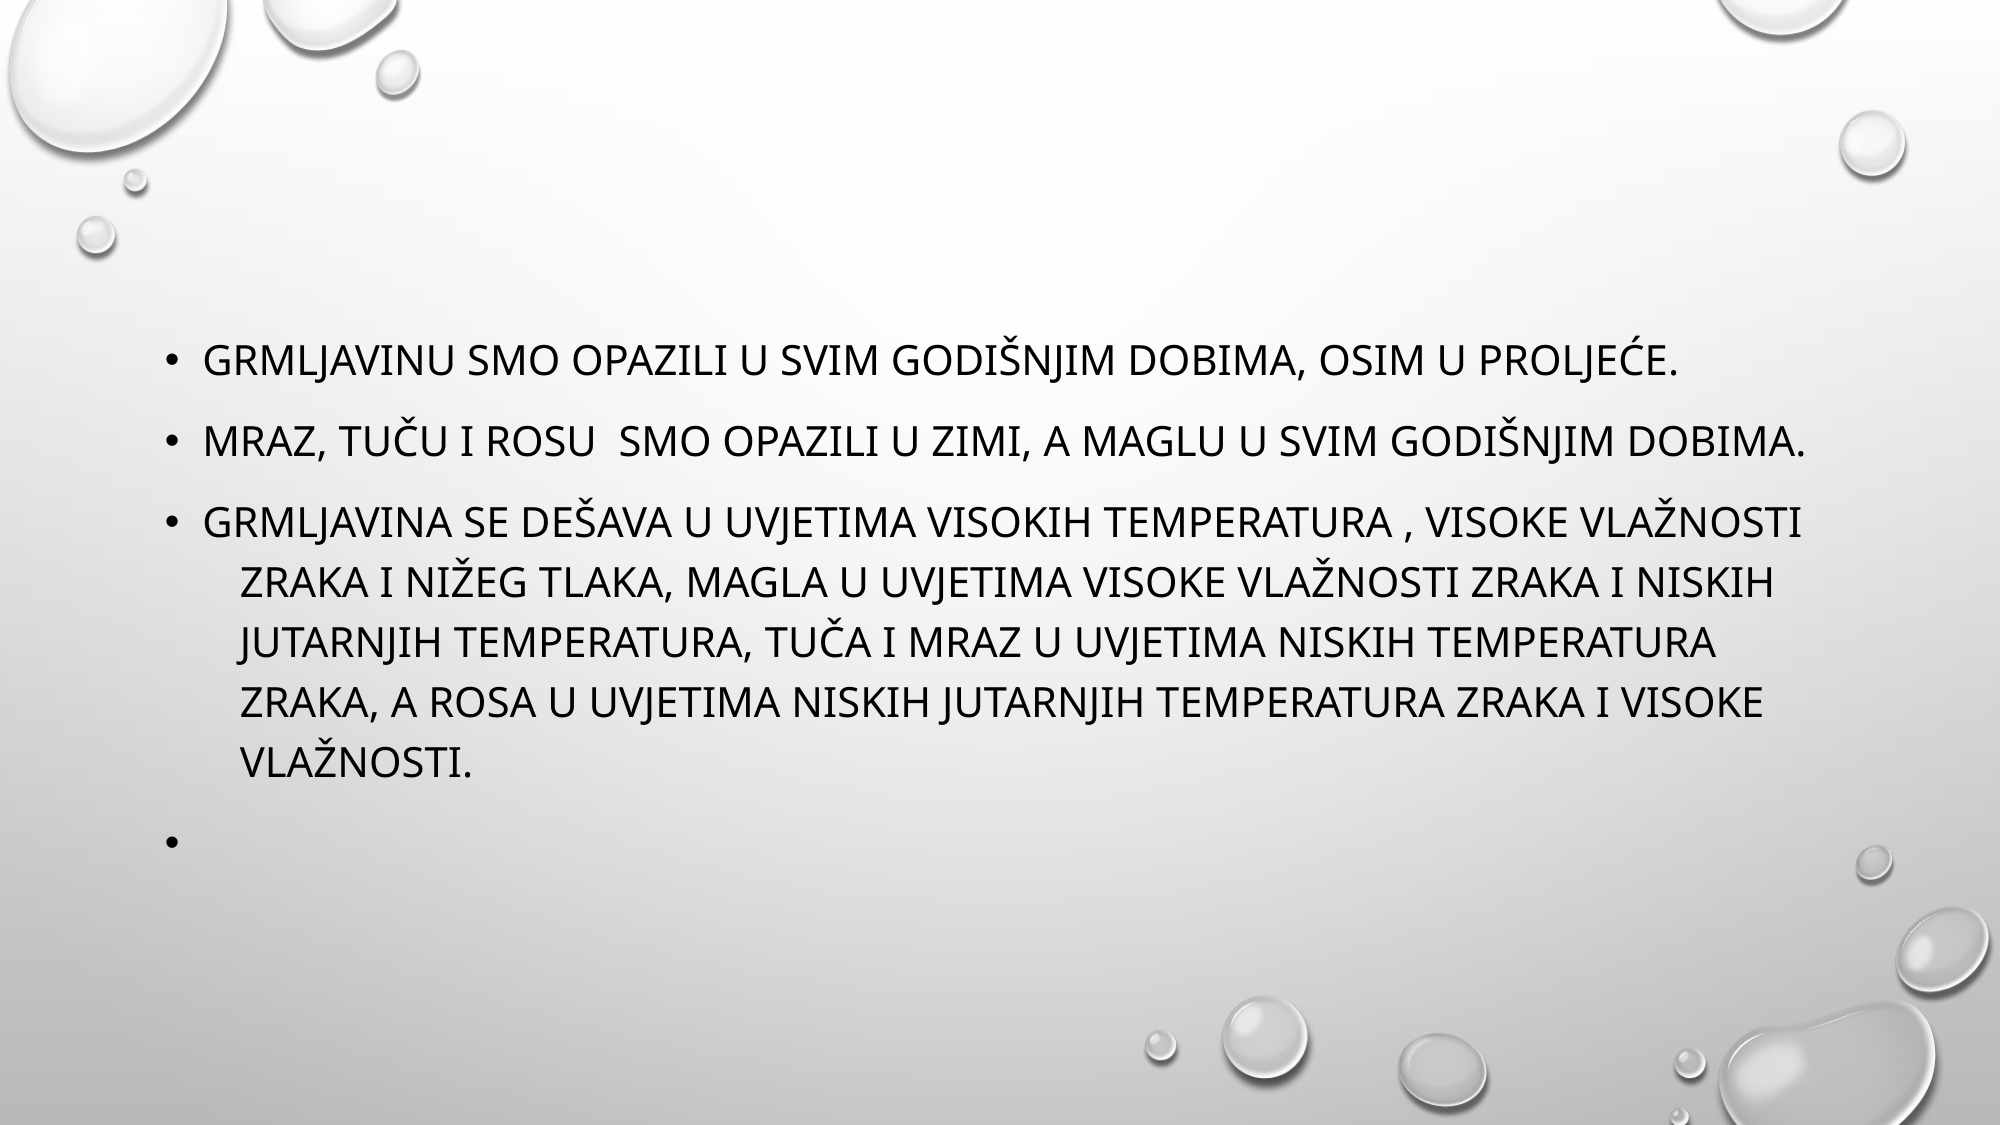

#
Grmljavinu smo opazili u svim godišnjim dobima, osim u proljeće.
Mraz, tuču i rosu smo opazili u zimi, a maglu u svim godišnjim dobima.
Grmljavina se dešava u uvjetima visokih temperatura , visoke vlažnosti zraka i nižeg tlaka, magla u uvjetima visoke vlažnosti zraka i niskih jutarnjih temperatura, tuča i mraz u uvjetima niskih temperatura zraka, a rosa u uvjetima niskih jutarnjih temperatura zraka i visoke vlažnosti.